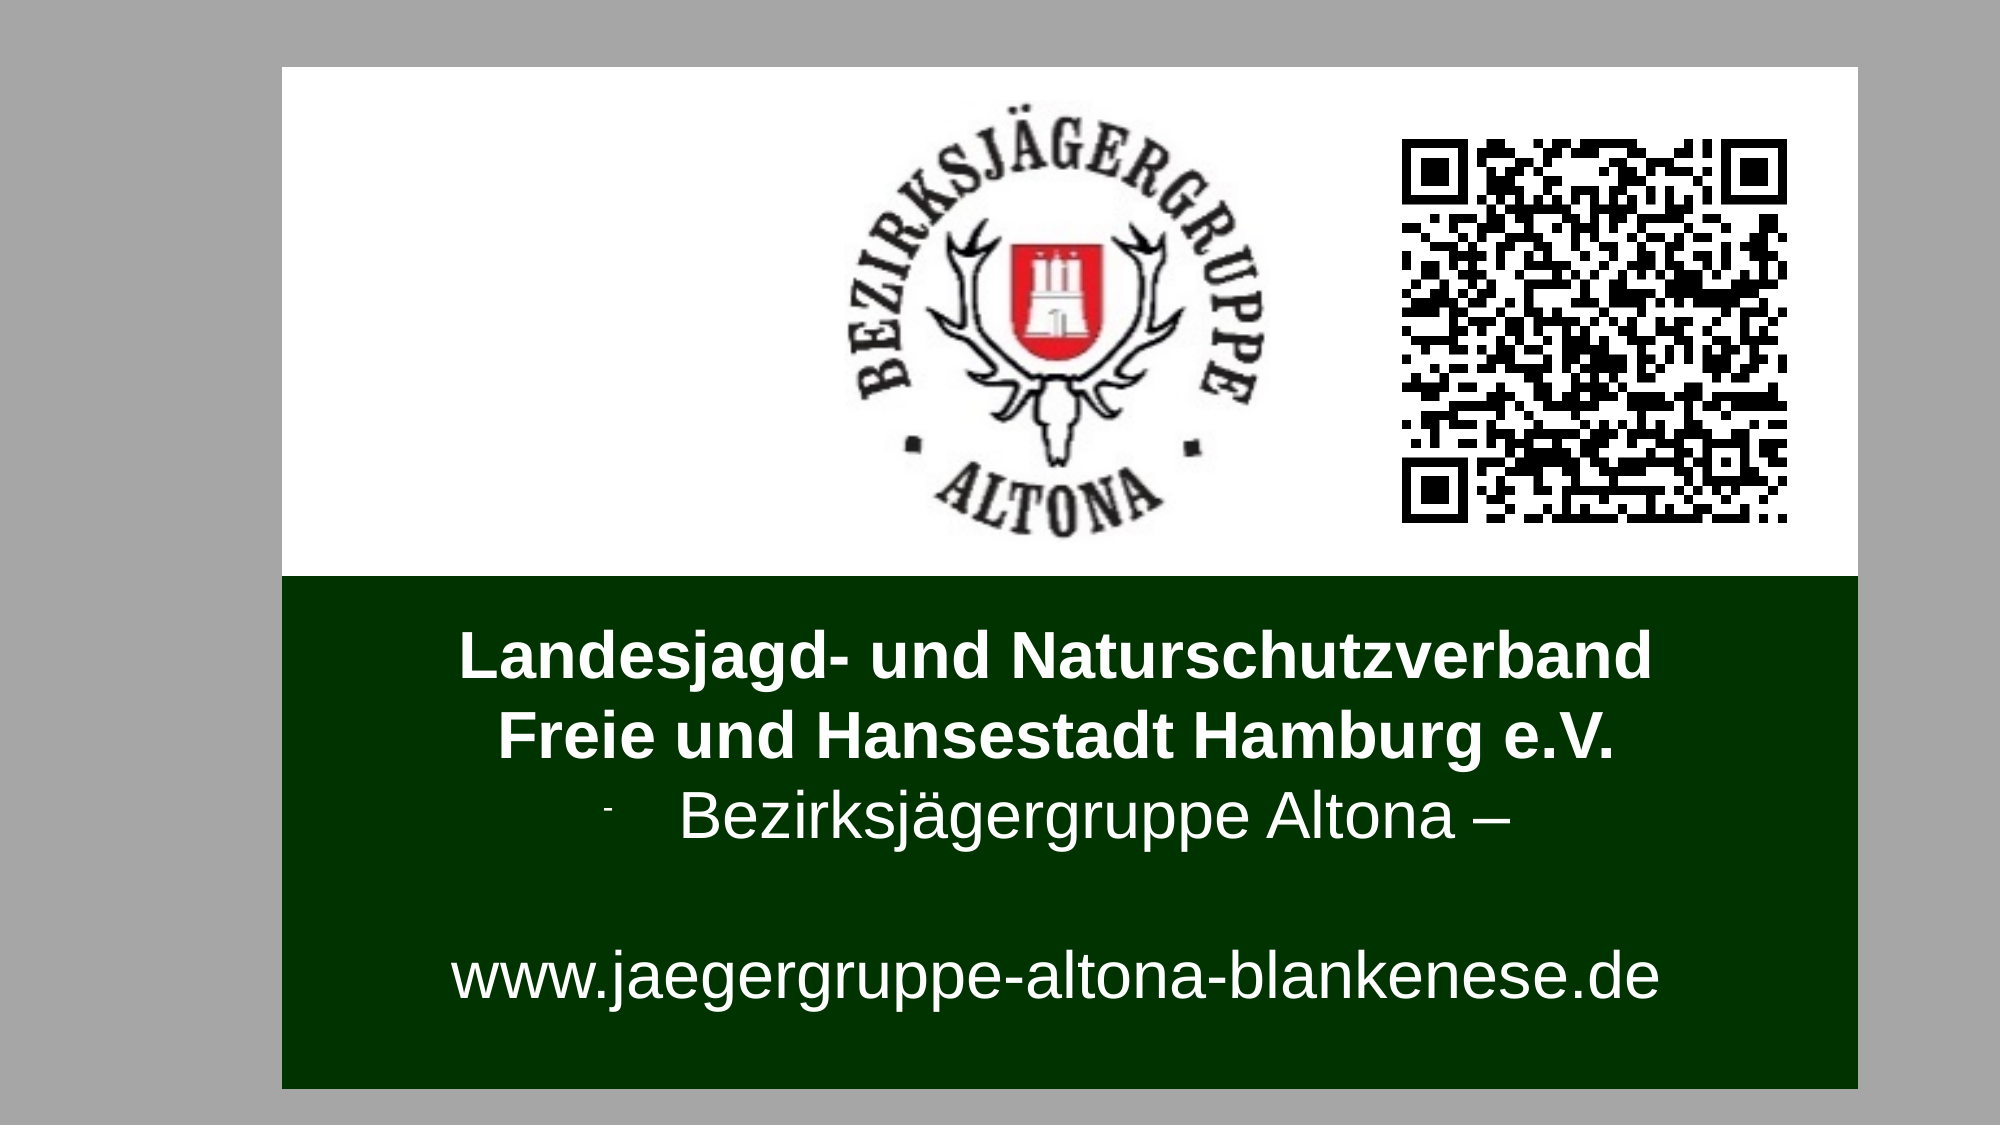

Landesjagd- und Naturschutzverband
Freie und Hansestadt Hamburg e.V.
Bezirksjägergruppe Altona –
www.jaegergruppe-altona-blankenese.de